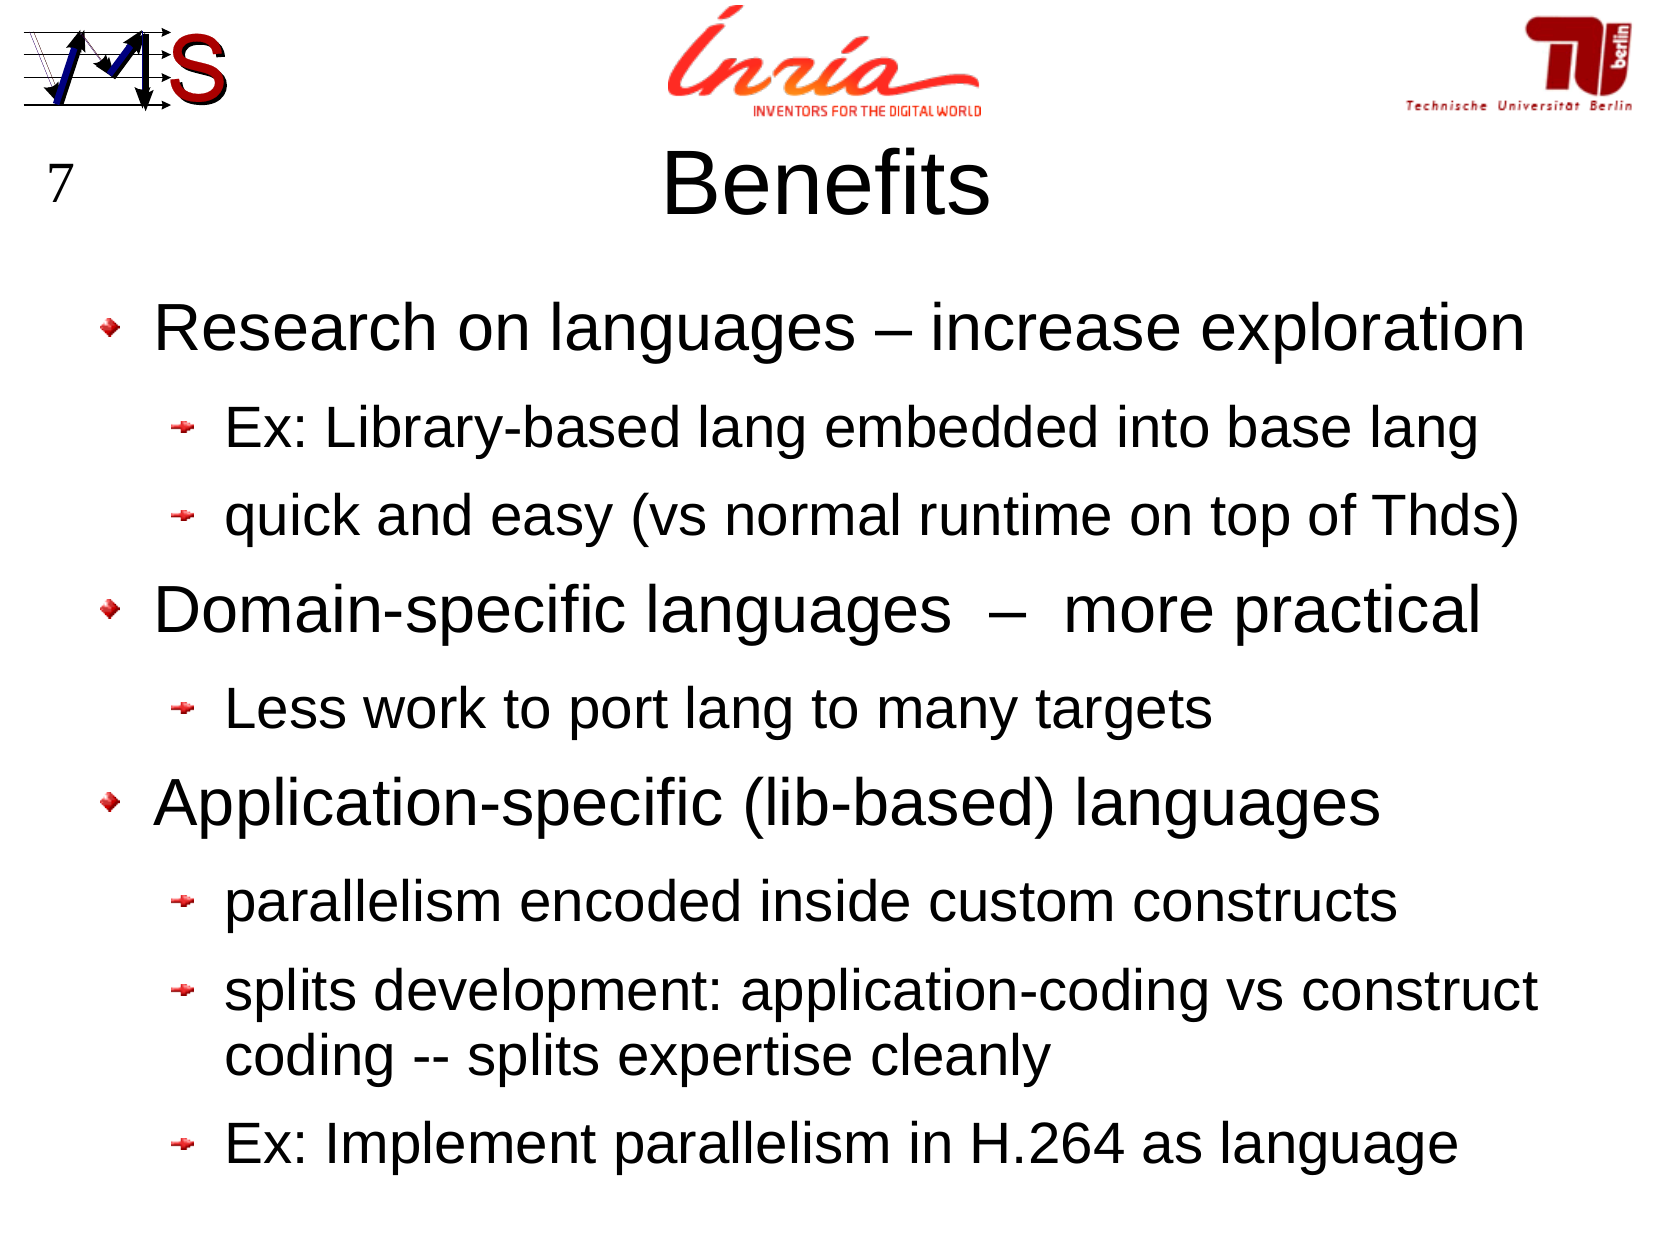

# Benefits
7
Research on languages – increase exploration
Ex: Library-based lang embedded into base lang
quick and easy (vs normal runtime on top of Thds)
Domain-specific languages – more practical
Less work to port lang to many targets
Application-specific (lib-based) languages
parallelism encoded inside custom constructs
splits development: application-coding vs construct coding -- splits expertise cleanly
Ex: Implement parallelism in H.264 as language